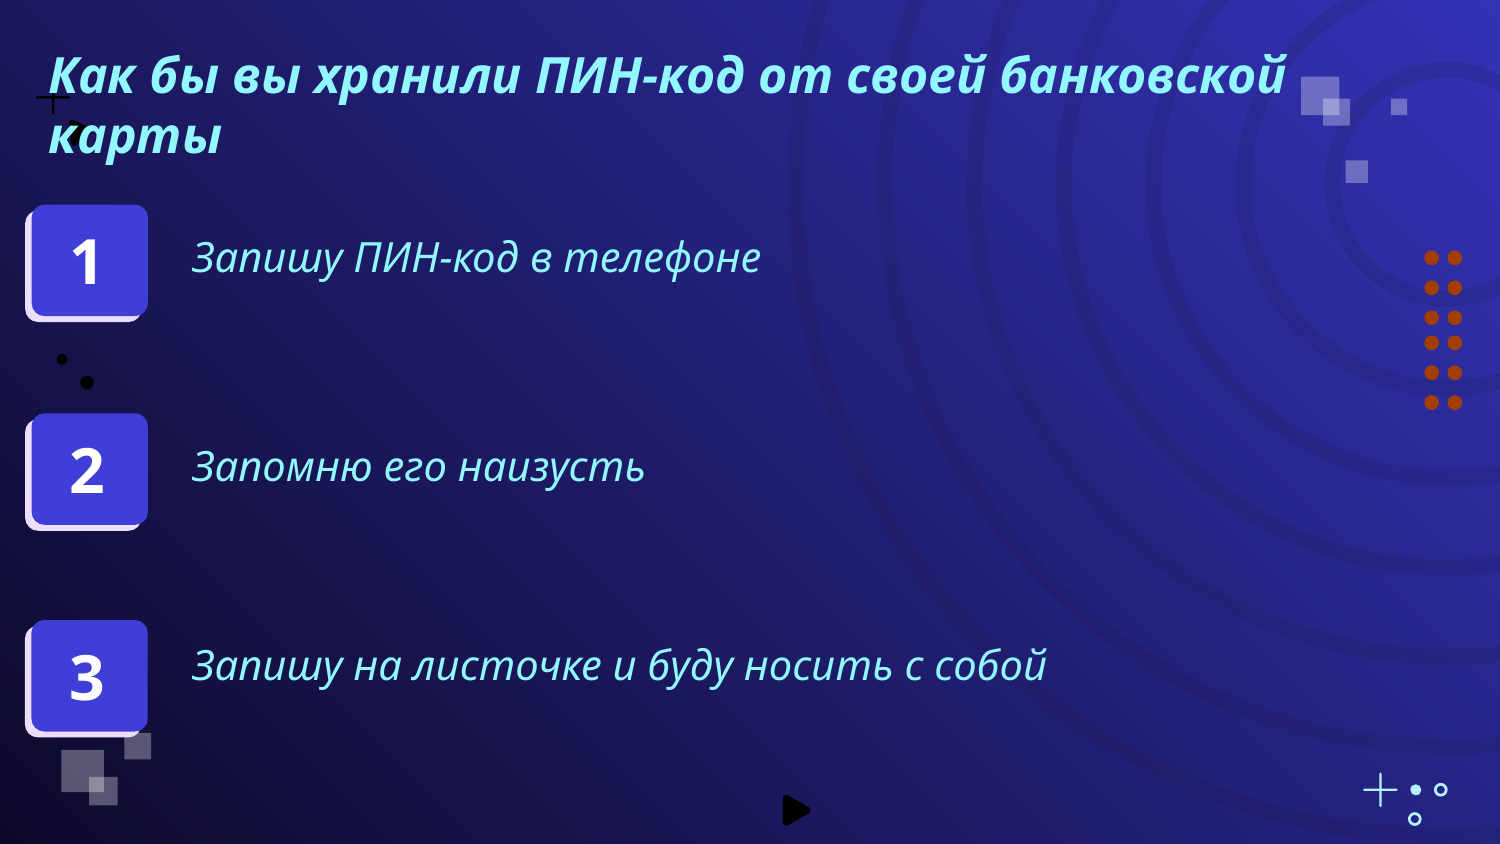

Как бы вы хранили ПИН-код от своей банковской карты
Запишу ПИН-код в телефоне
1
# Запомню его наизусть
2
Запишу на листочке и буду носить с собой
3